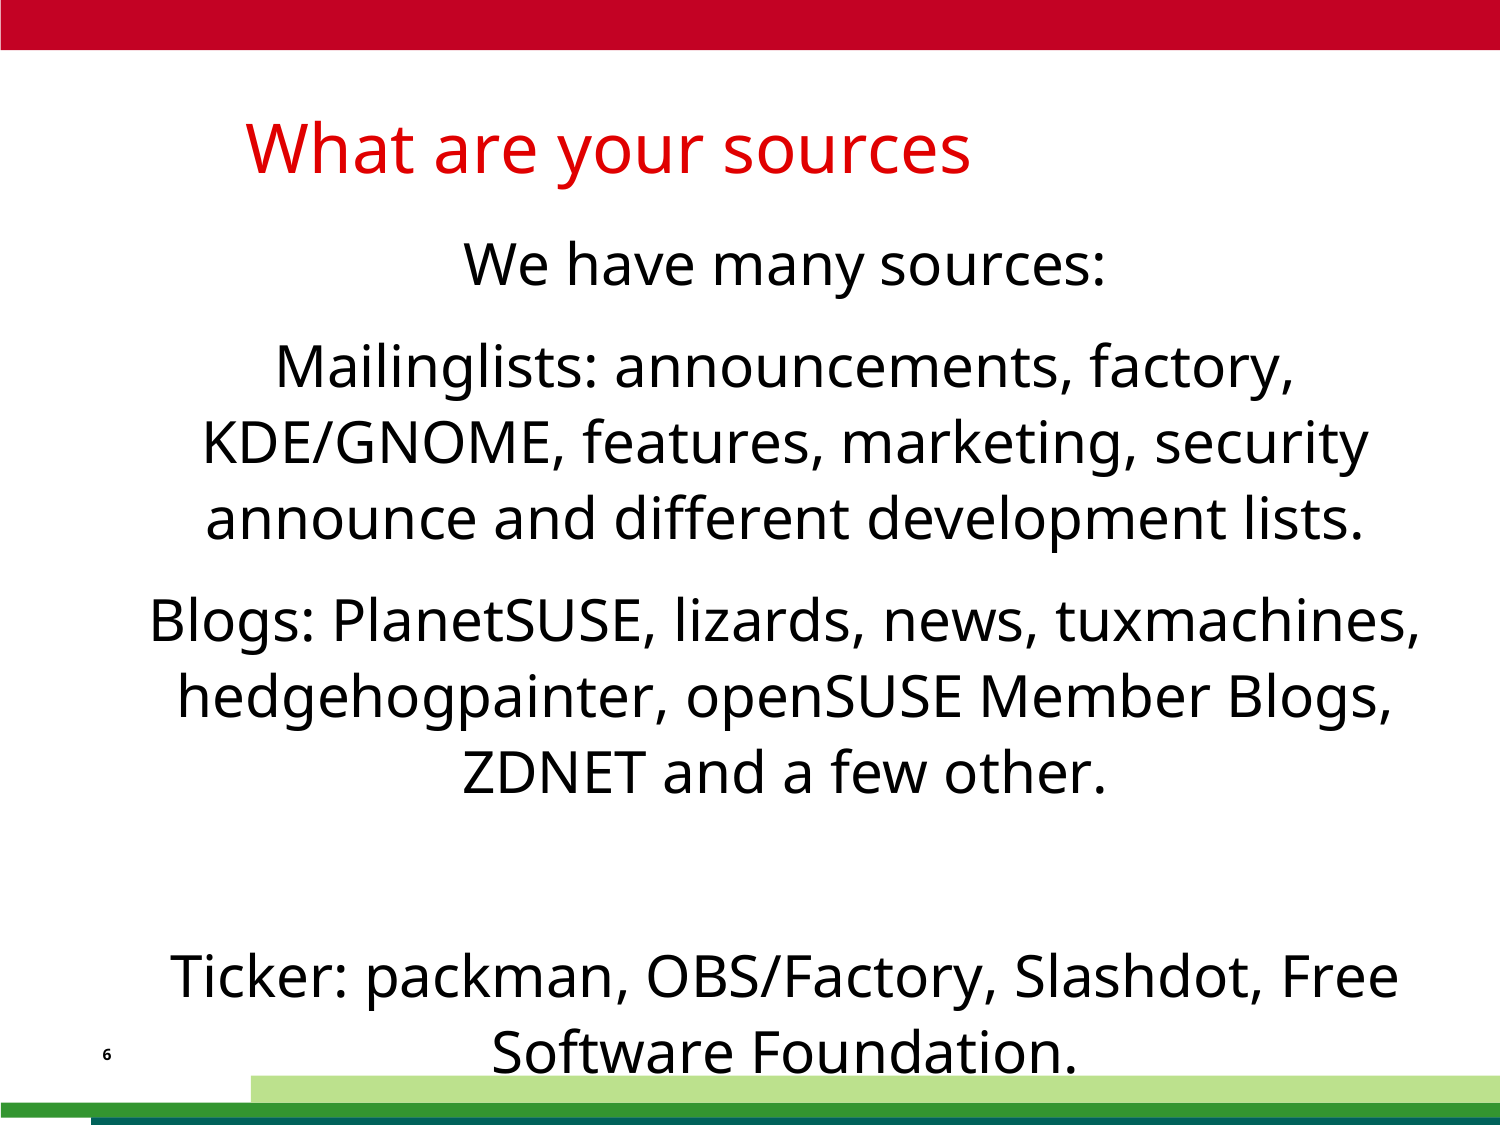

# What are your sources
We have many sources:
Mailinglists: announcements, factory, KDE/GNOME, features, marketing, security announce and different development lists.
Blogs: PlanetSUSE, lizards, news, tuxmachines, hedgehogpainter, openSUSE Member Blogs, ZDNET and a few other.
Ticker: packman, OBS/Factory, Slashdot, Free Software Foundation.
Testing